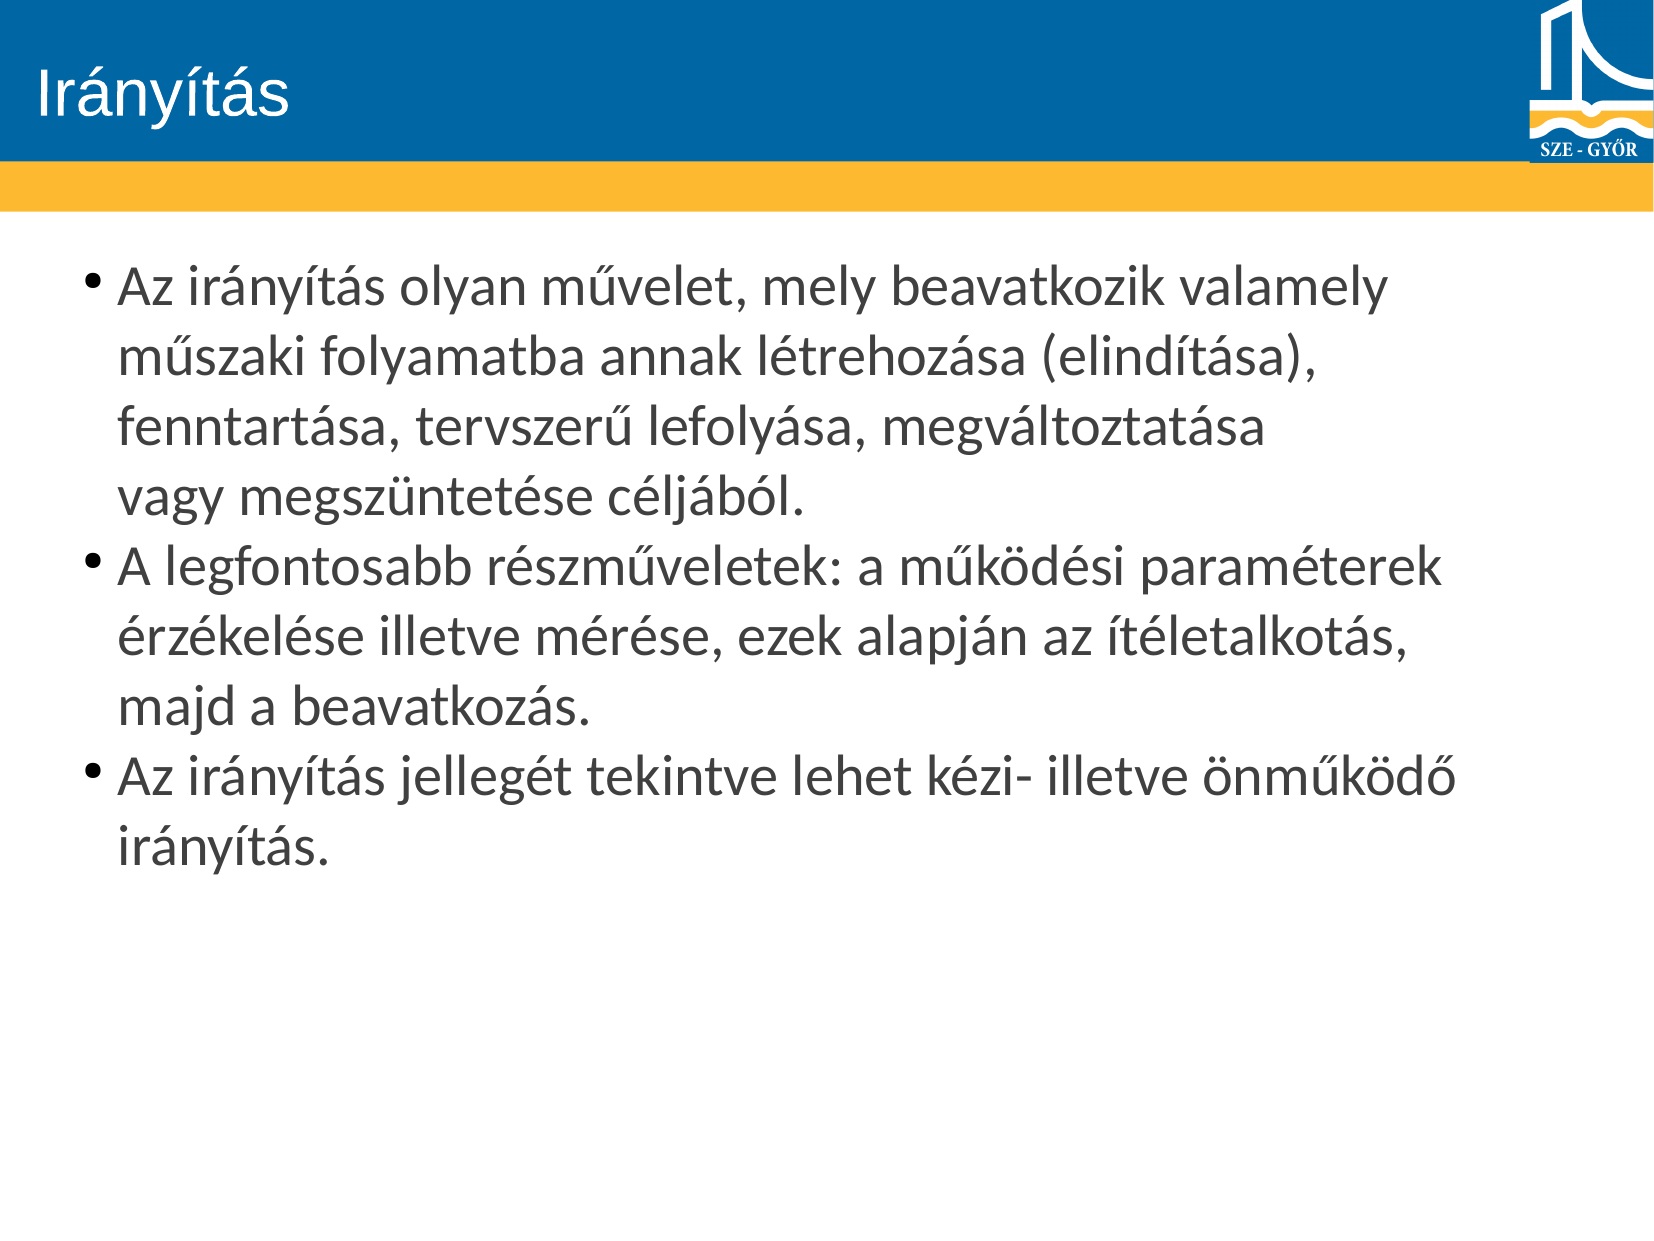

Irányítás
Az irányítás olyan művelet, mely beavatkozik valamely műszaki folyamatba annak létrehozása (elindítása), fenntartása, tervszerű lefolyása, megváltoztatása
vagy megszüntetése céljából.
A legfontosabb részműveletek: a működési paraméterek érzékelése illetve mérése, ezek alapján az ítéletalkotás,
majd a beavatkozás.
Az irányítás jellegét tekintve lehet kézi- illetve önműködő irányítás.